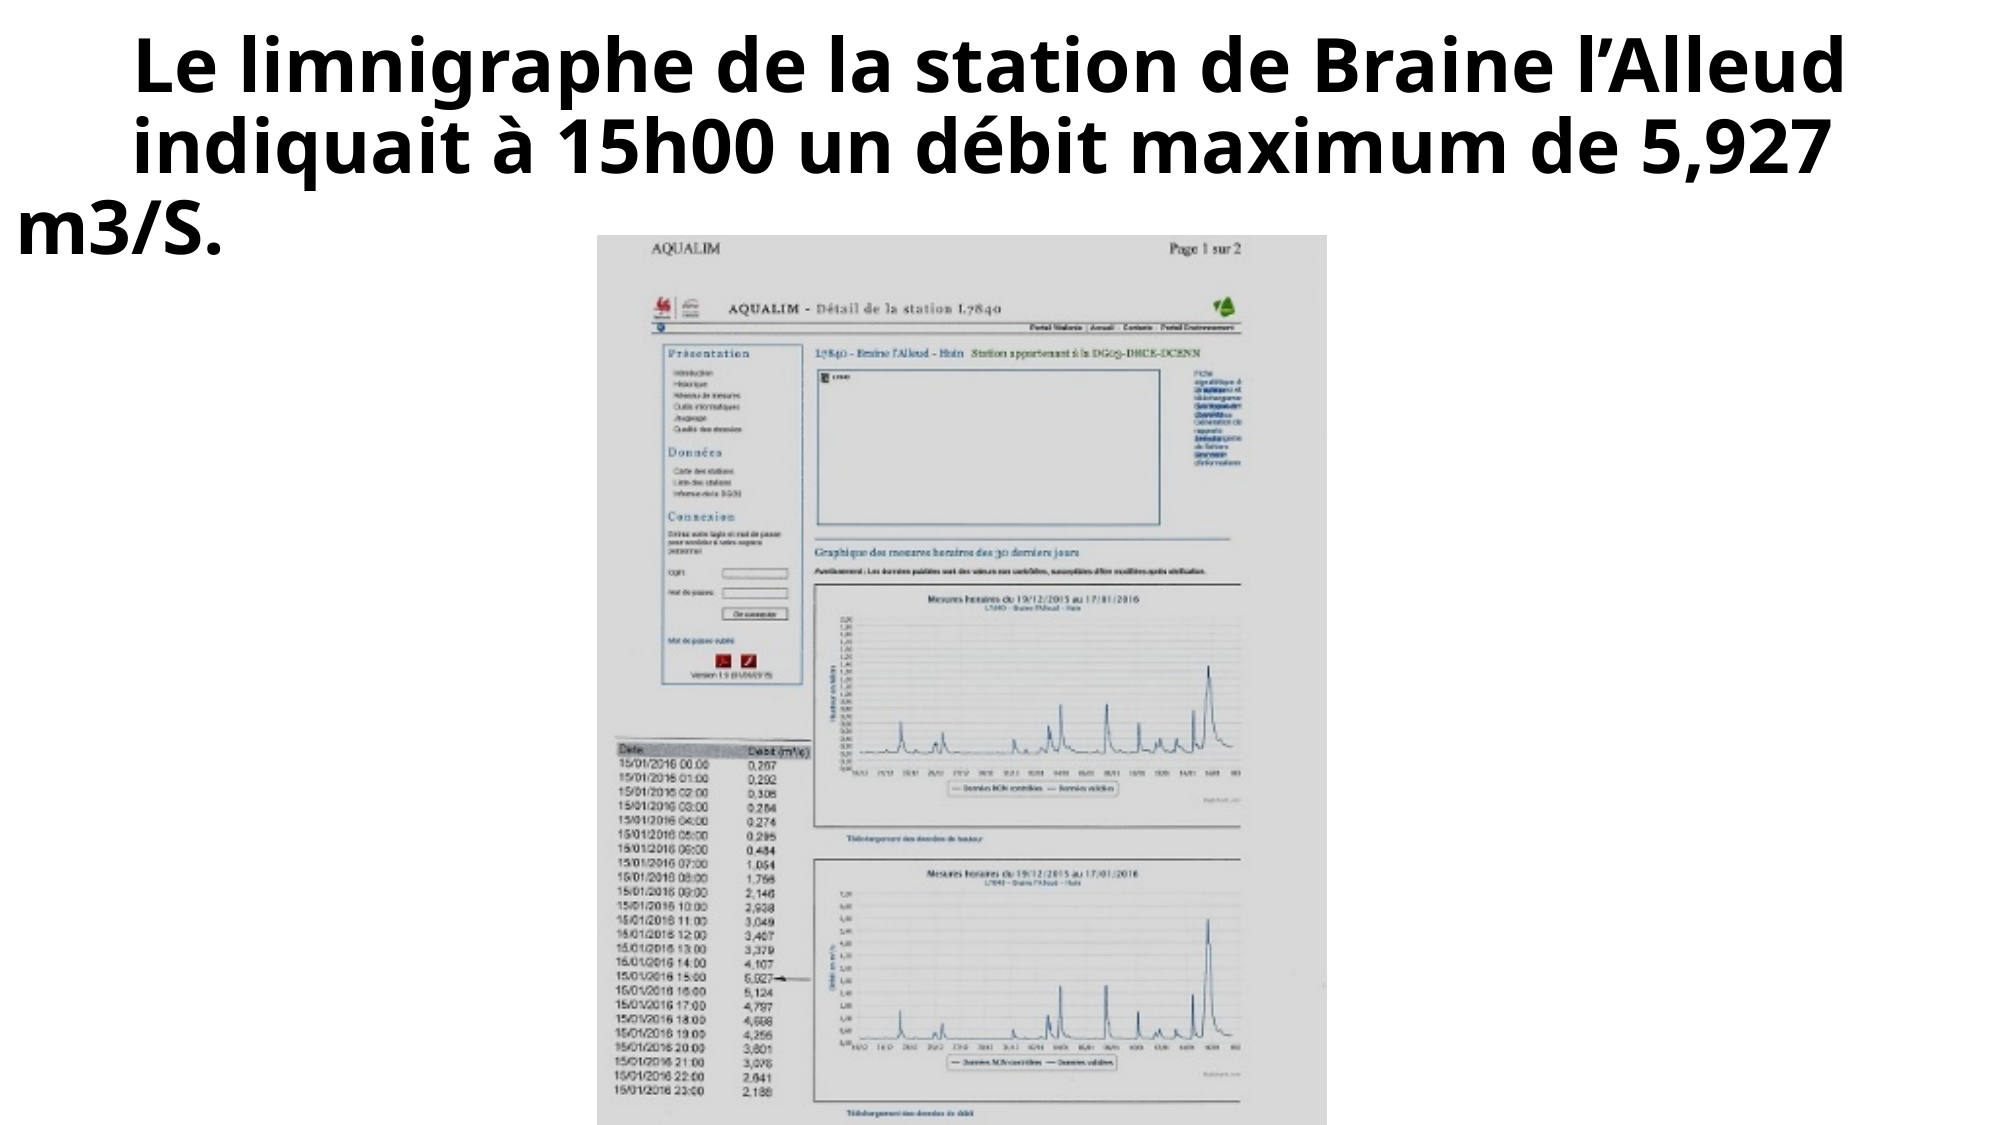

# Le limnigraphe de la station de Braine l’Alleud indiquait à 15h00 un débit maximum de 5,927 m3/S.